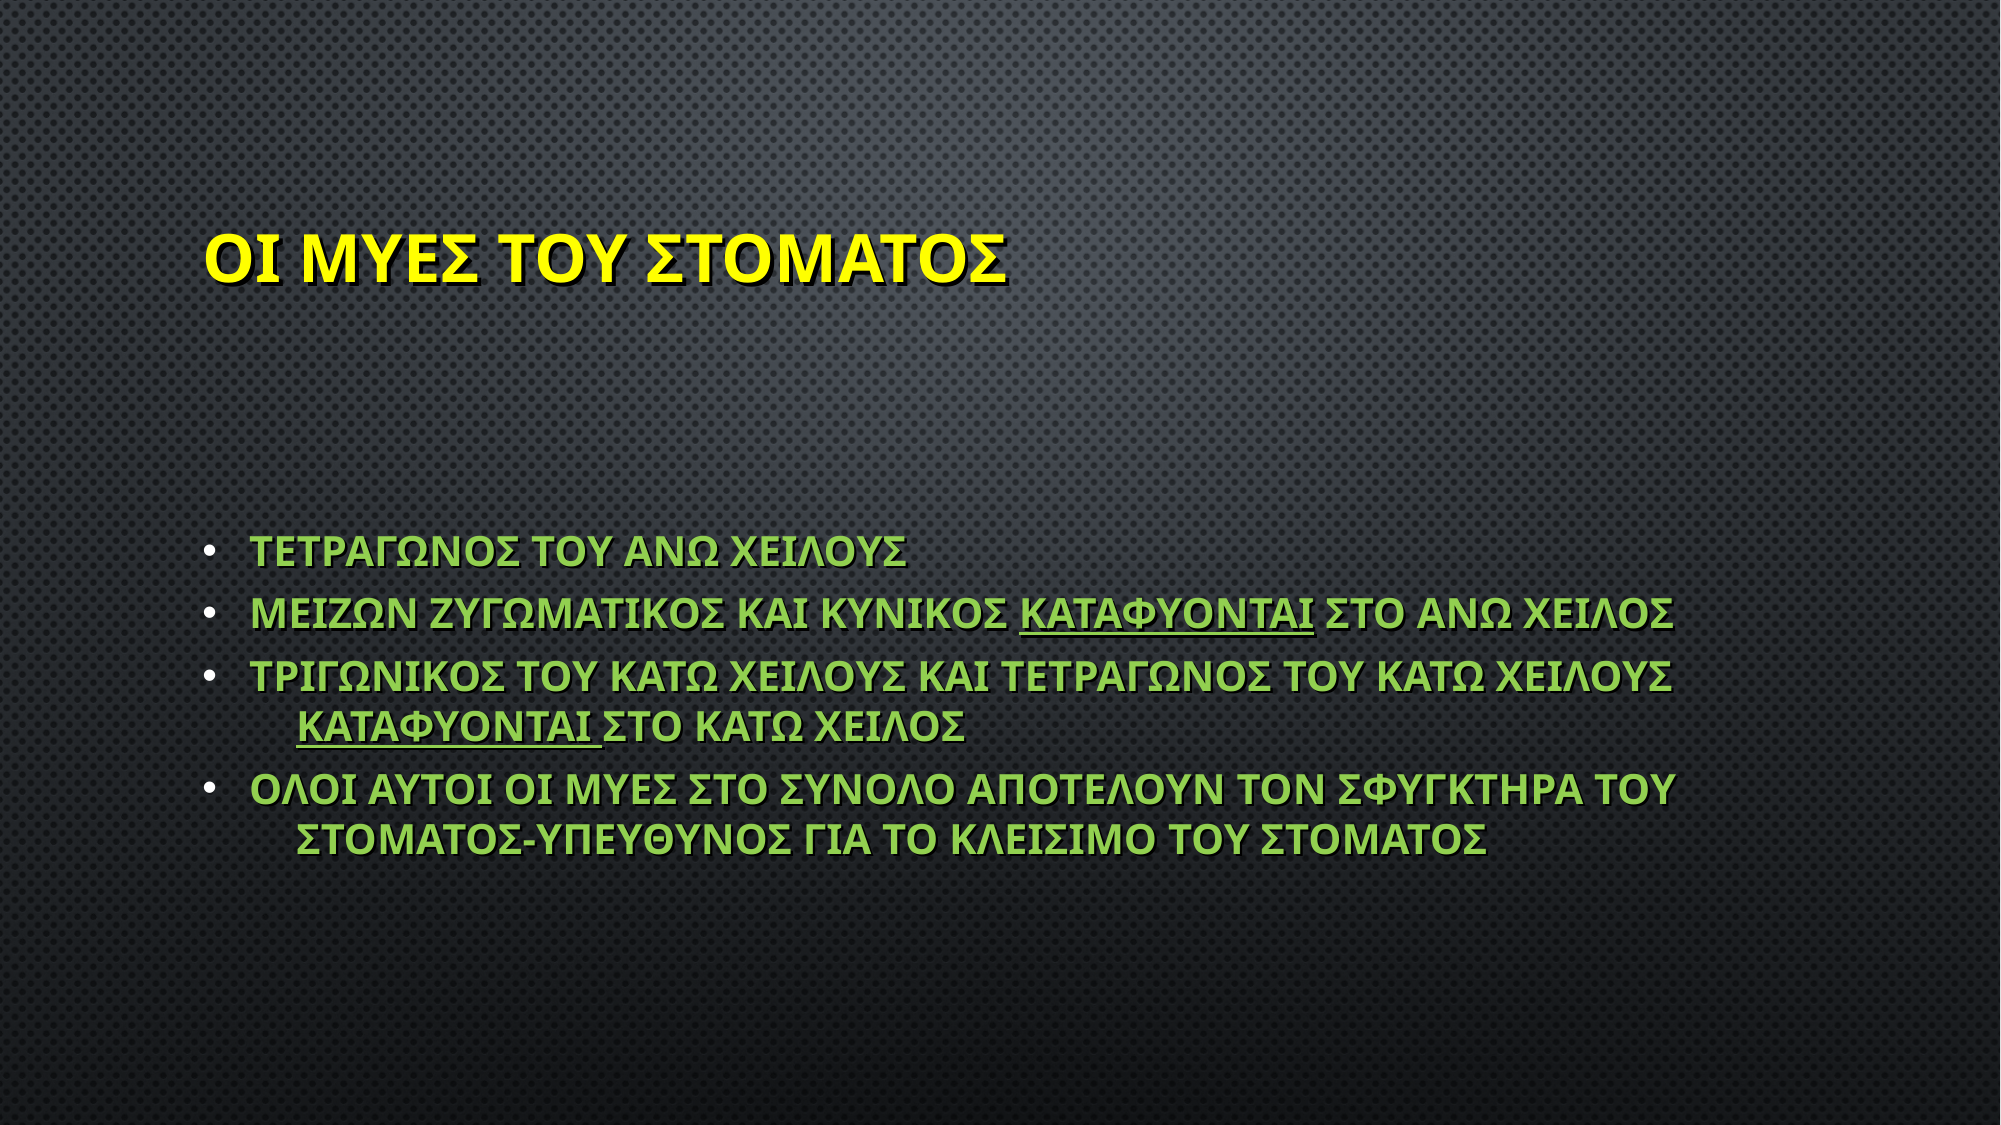

# ΟΙ ΜΥΕΣ ΤΟΥ ΣΤΟΜΑΤΟΣ
ΤΕΤΡΑΓΩΝΟΣ ΤΟΥ ΑΝΩ ΧΕΙΛΟΥΣ
ΜΕΙΖΩΝ ΖΥΓΩΜΑΤΙΚΟΣ ΚΑΙ ΚΥΝΙΚΟΣ ΚΑΤΑΦΥΟΝΤΑΙ ΣΤΟ ΑΝΩ ΧΕΙΛΟΣ
ΤΡΙΓΩΝΙΚΟΣ ΤΟΥ ΚΑΤΩ ΧΕΙΛΟΥΣ ΚΑΙ ΤΕΤΡΑΓΩΝΟΣ ΤΟΥ ΚΑΤΩ ΧΕΙΛΟΥΣ ΚΑΤΑΦΥΟΝΤΑΙ ΣΤΟ ΚΑΤΩ ΧΕΙΛΟΣ
ΟΛΟΙ ΑΥΤΟΙ ΟΙ ΜΥΕΣ ΣΤΟ ΣΥΝΟΛΟ ΑΠΟΤΕΛΟΥΝ ΤΟΝ ΣΦΥΓΚΤΗΡΑ ΤΟΥ ΣΤΟΜΑΤΟΣ-ΥΠΕΥΘΥΝΟΣ ΓΙΑ ΤΟ ΚΛΕΙΣΙΜΟ ΤΟΥ ΣΤΟΜΑΤΟΣ